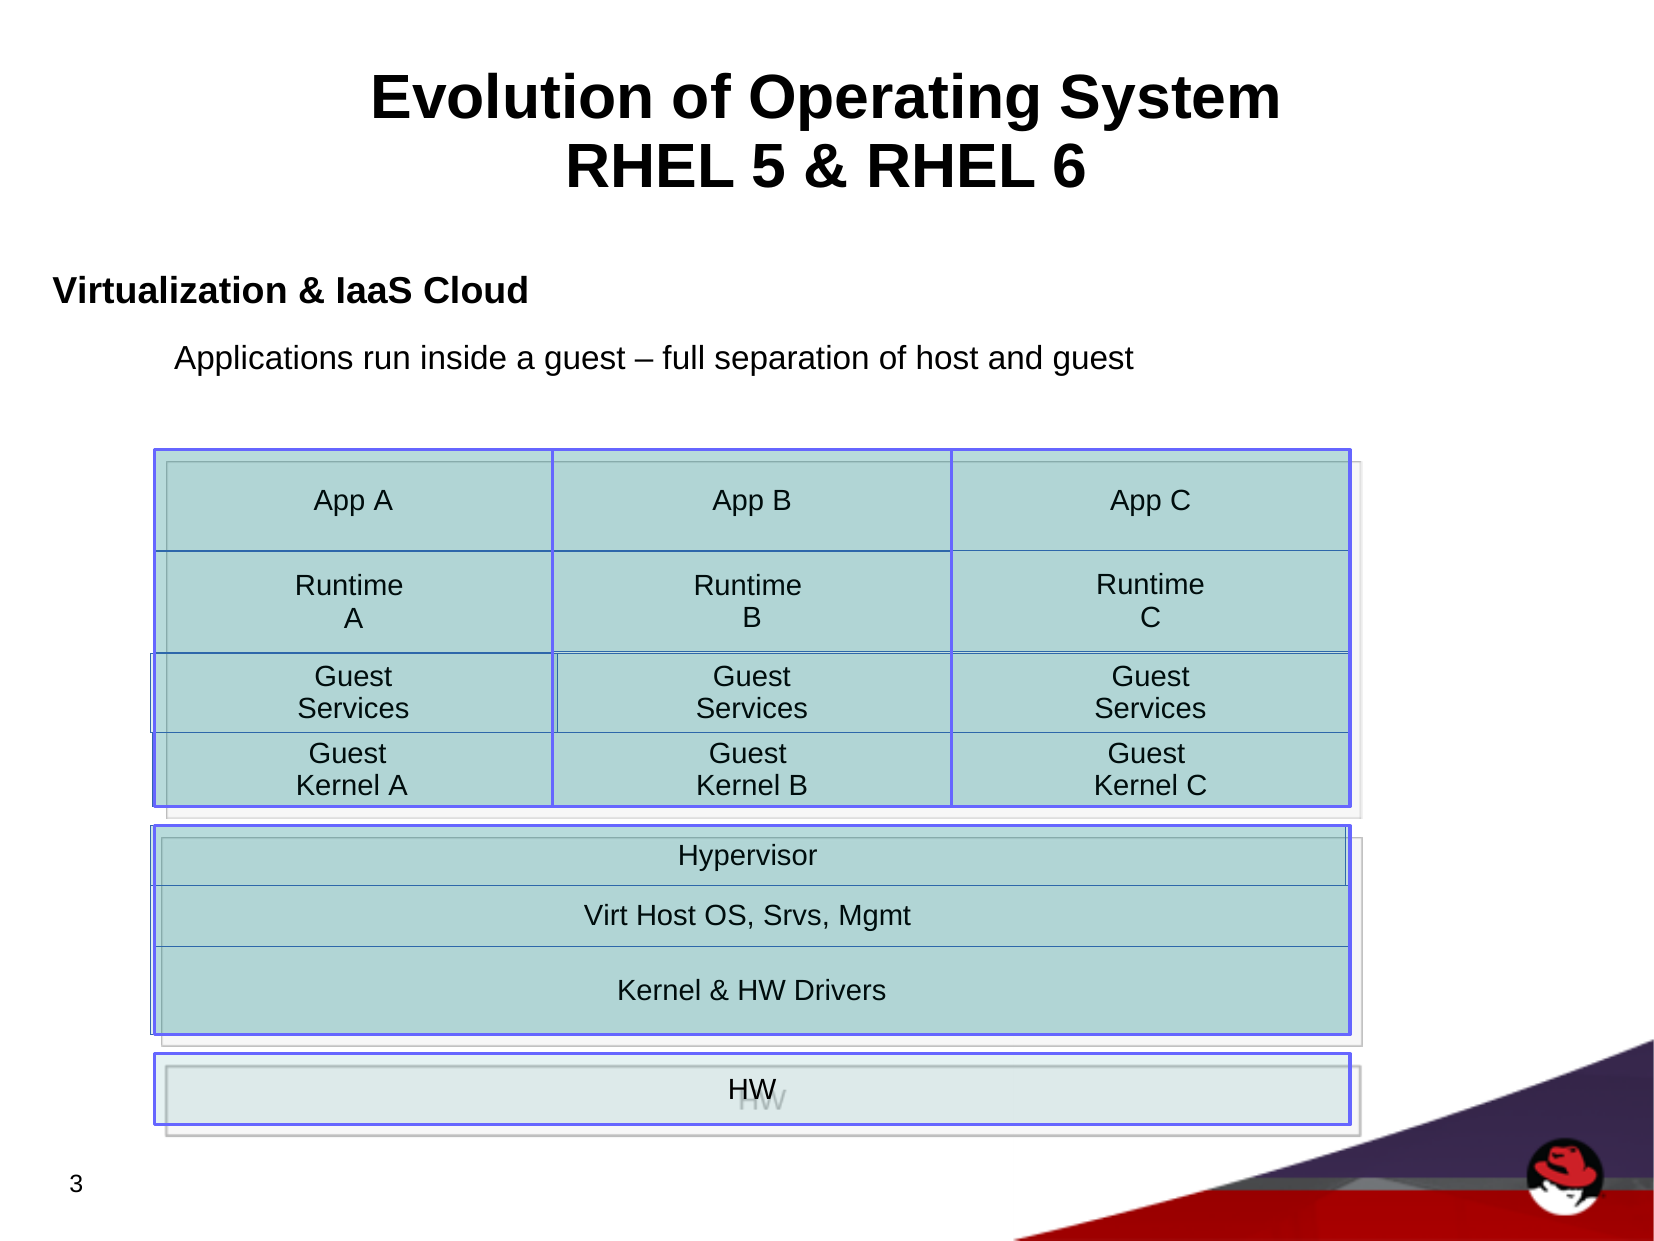

# Evolution of Operating System RHEL 5 & RHEL 6
Virtualization & IaaS Cloud
Applications run inside a guest – full separation of host and guest
App A
App B
App C
Runtime
C
Runtime
A
Runtime
B
Guest
Services
Guest
Services
Guest
Services
Guest
Kernel A
Guest
Kernel B
Guest
Kernel C
Hypervisor
Virt Host OS, Srvs, Mgmt
Kernel & HW Drivers
HW